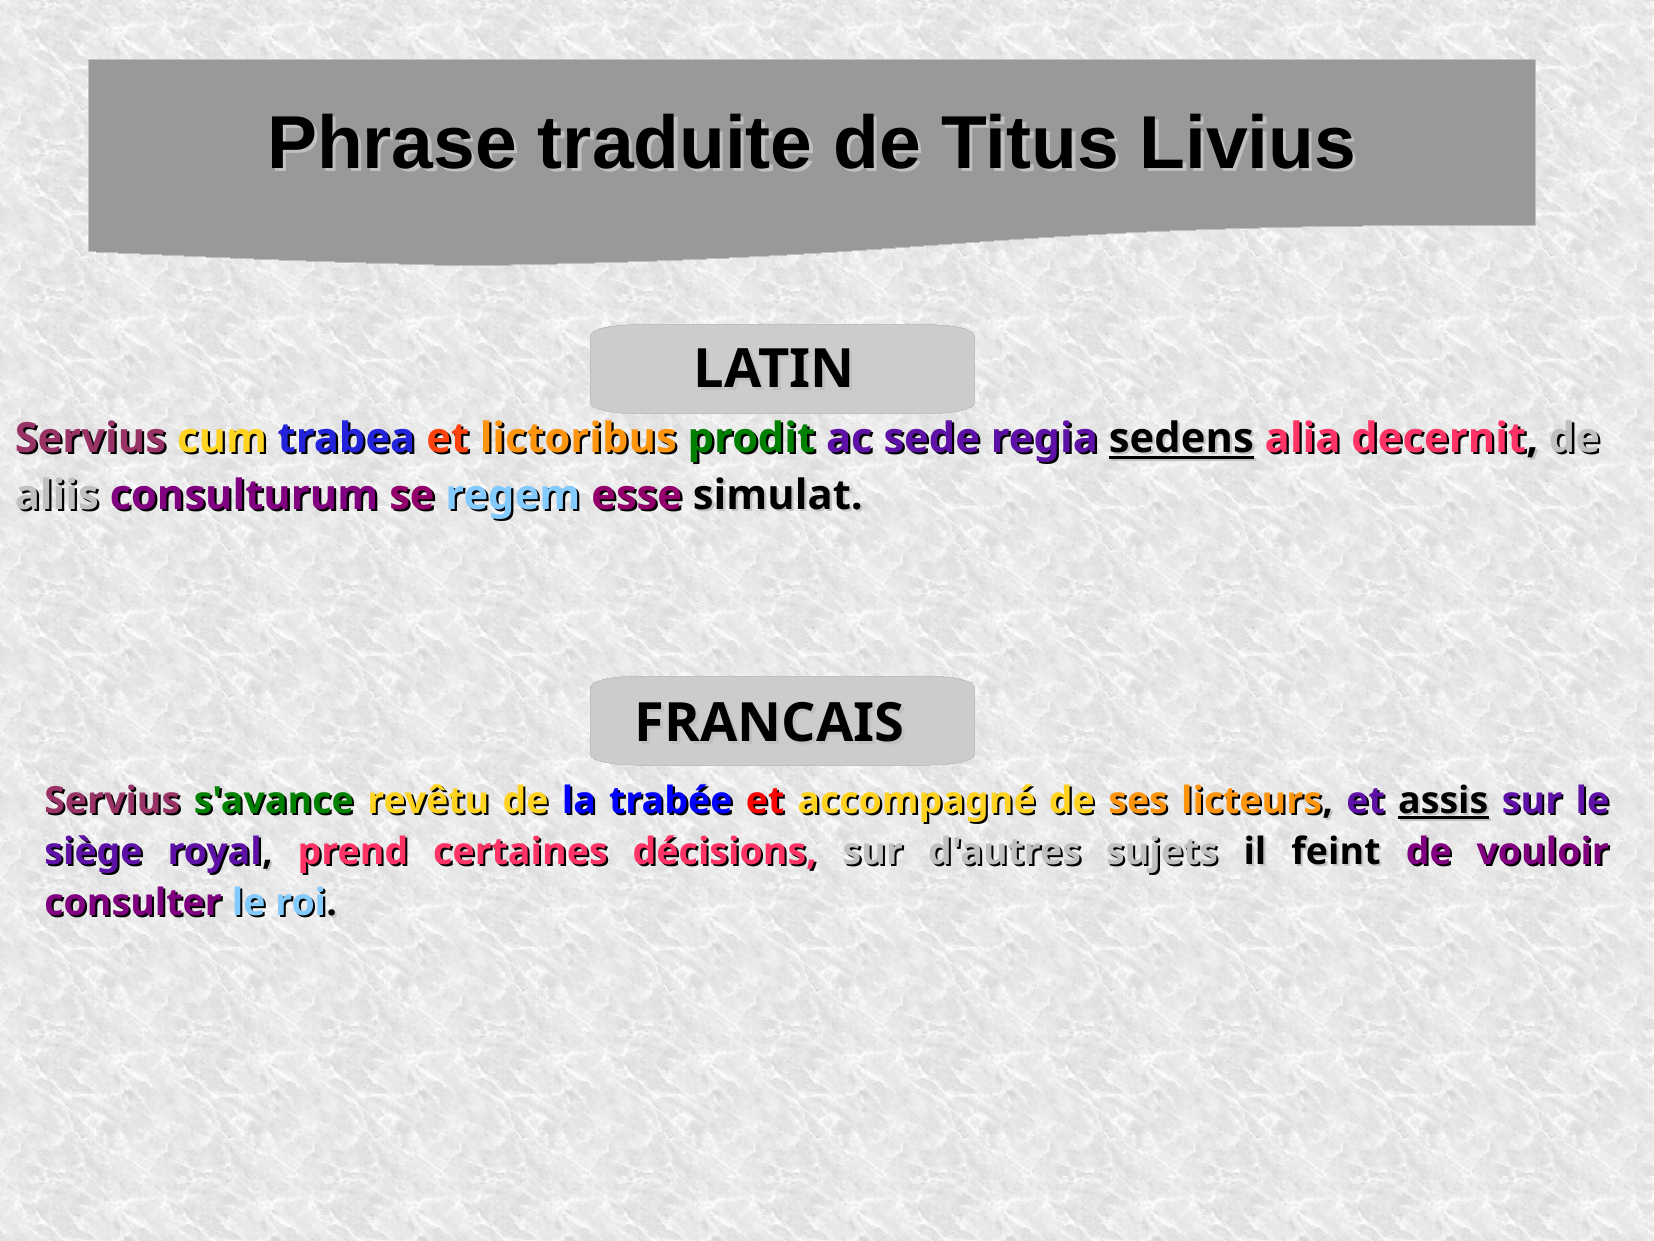

Phrase traduite de Titus Livius
LATIN
Servius cum trabea et lictoribus prodit ac sede regia sedens alia decernit, de aliis consulturum se regem esse simulat.
FRANCAIS
Servius s'avance revêtu de la trabée et accompagné de ses licteurs, et assis sur le siège royal, prend certaines décisions, sur d'autres sujets il feint de vouloir consulter le roi.